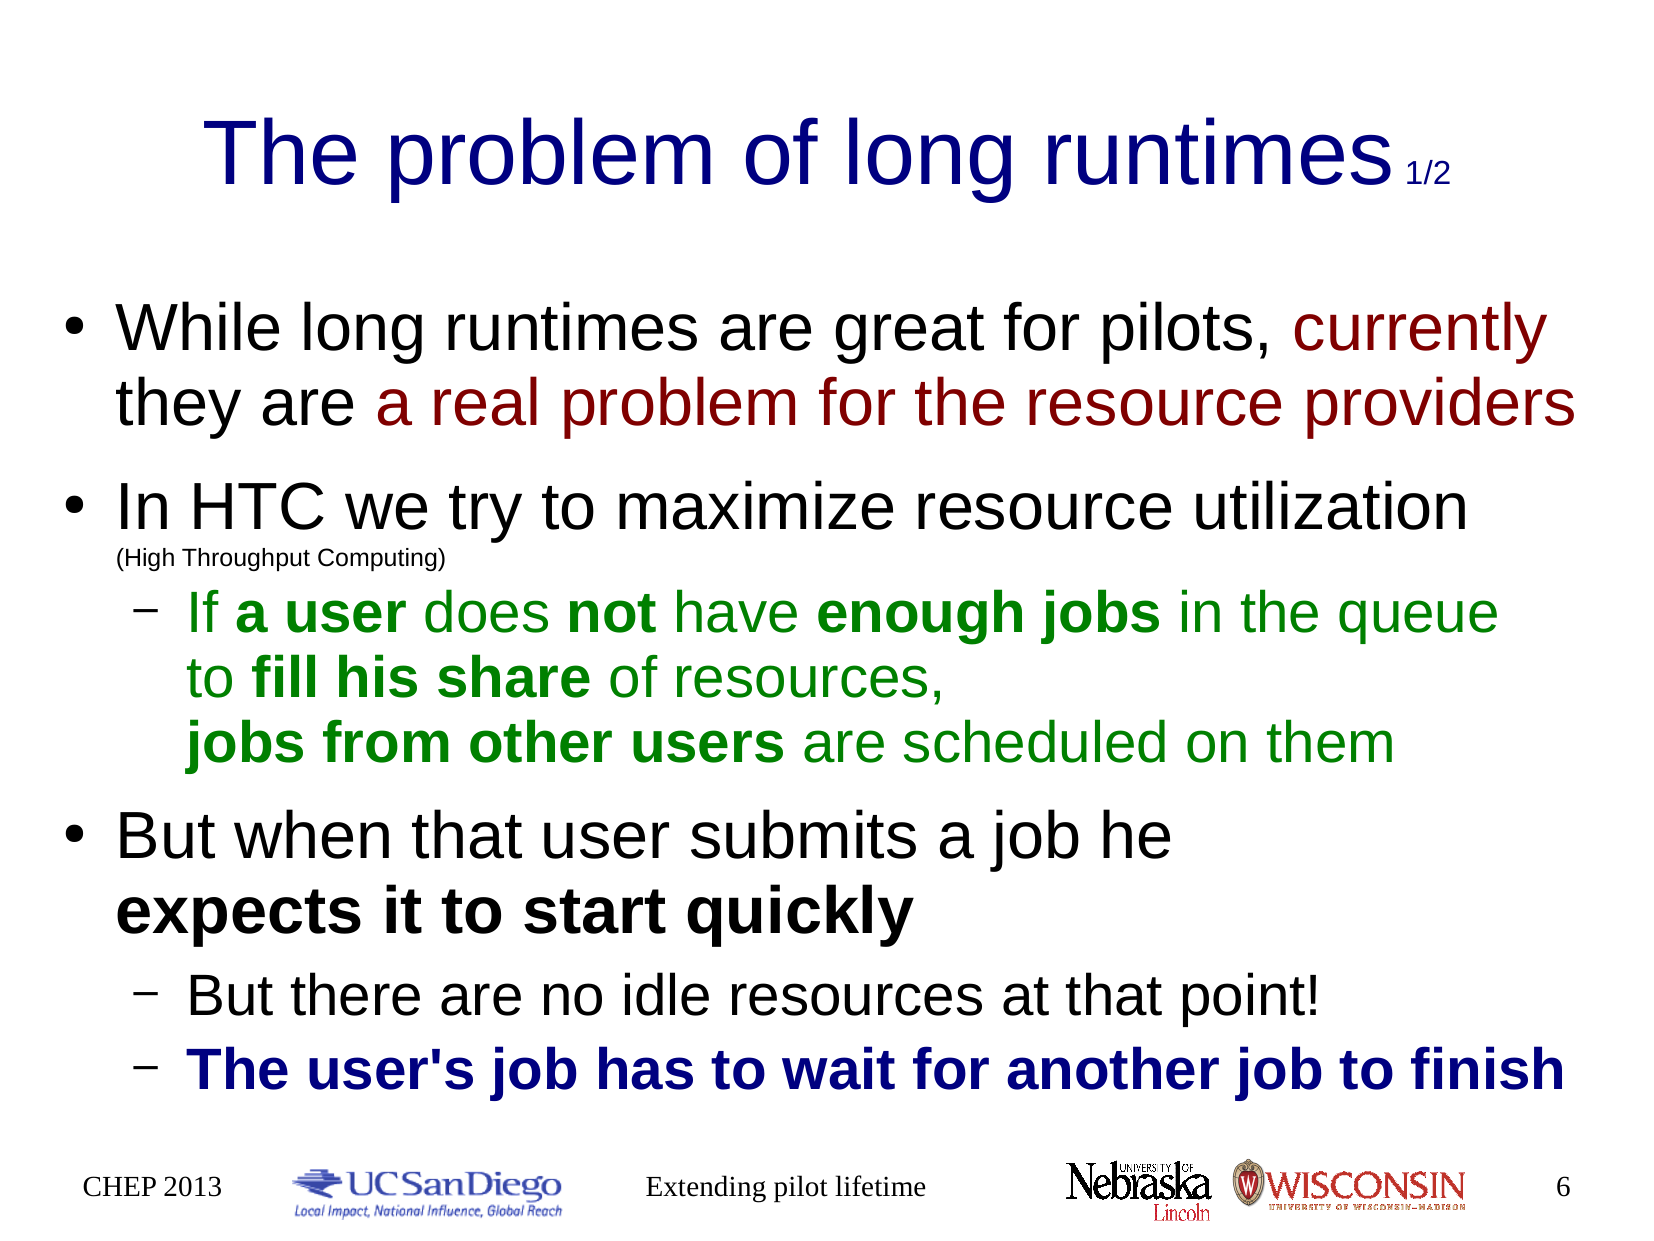

# The problem of long runtimes 1/2
While long runtimes are great for pilots, currently they are a real problem for the resource providers
In HTC we try to maximize resource utilization
(High Throughput Computing)
If a user does not have enough jobs in the queue
to fill his share of resources,
jobs from other users are scheduled on them
But when that user submits a job he
expects it to start quickly
But there are no idle resources at that point!
The user's job has to wait for another job to finish
CHEP 2013
Extending pilot lifetime
6